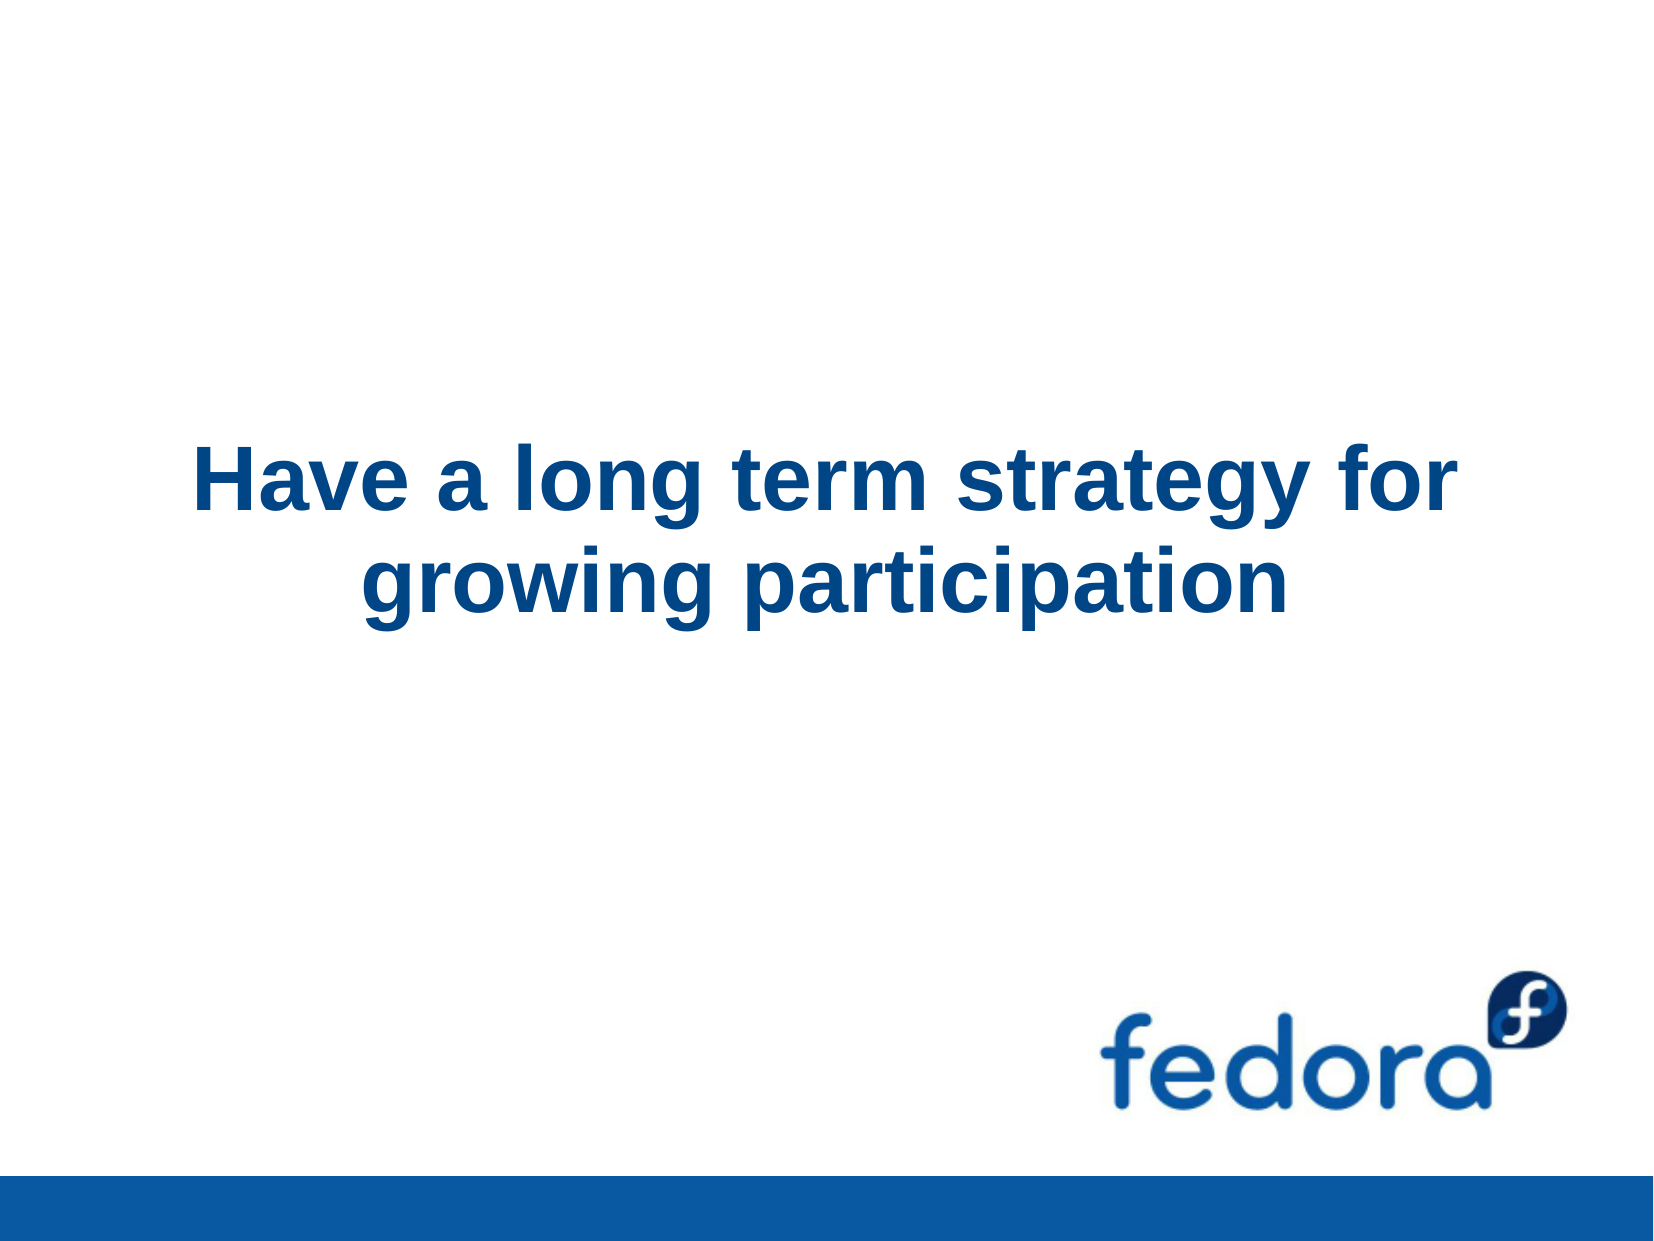

# Have a long term strategy for growing participation